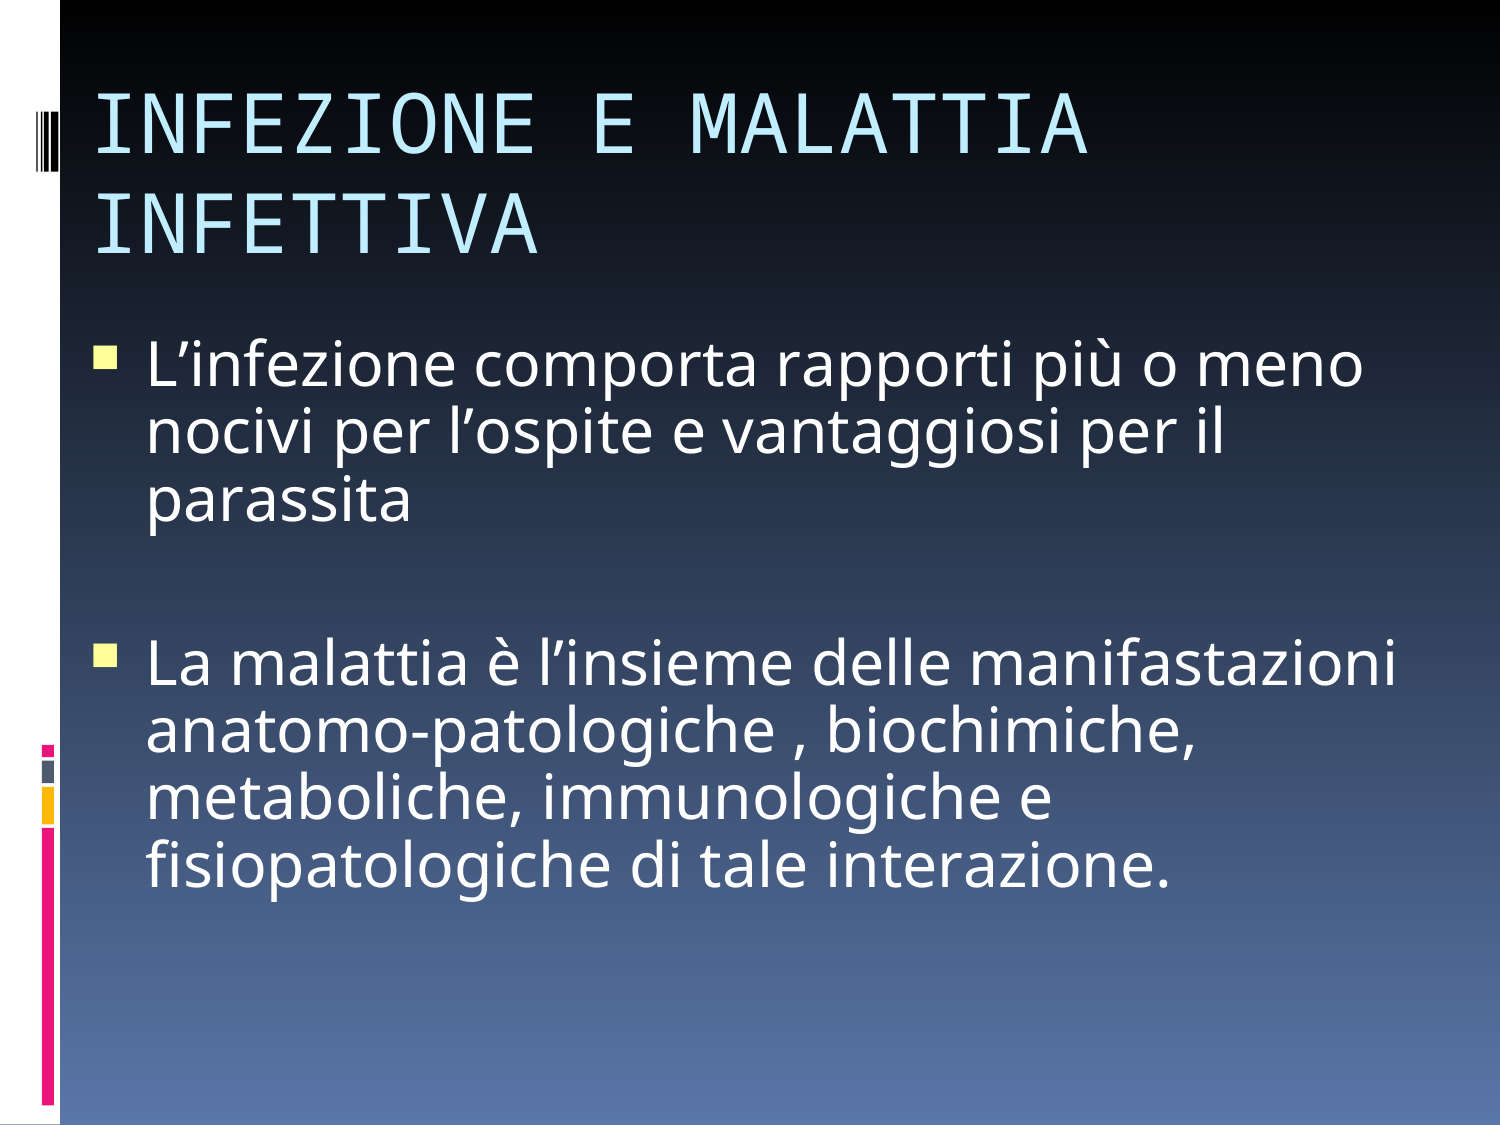

# INFEZIONE E MALATTIA INFETTIVA
L’infezione comporta rapporti più o meno nocivi per l’ospite e vantaggiosi per il parassita
La malattia è l’insieme delle manifastazioni anatomo-patologiche , biochimiche, metaboliche, immunologiche e fisiopatologiche di tale interazione.